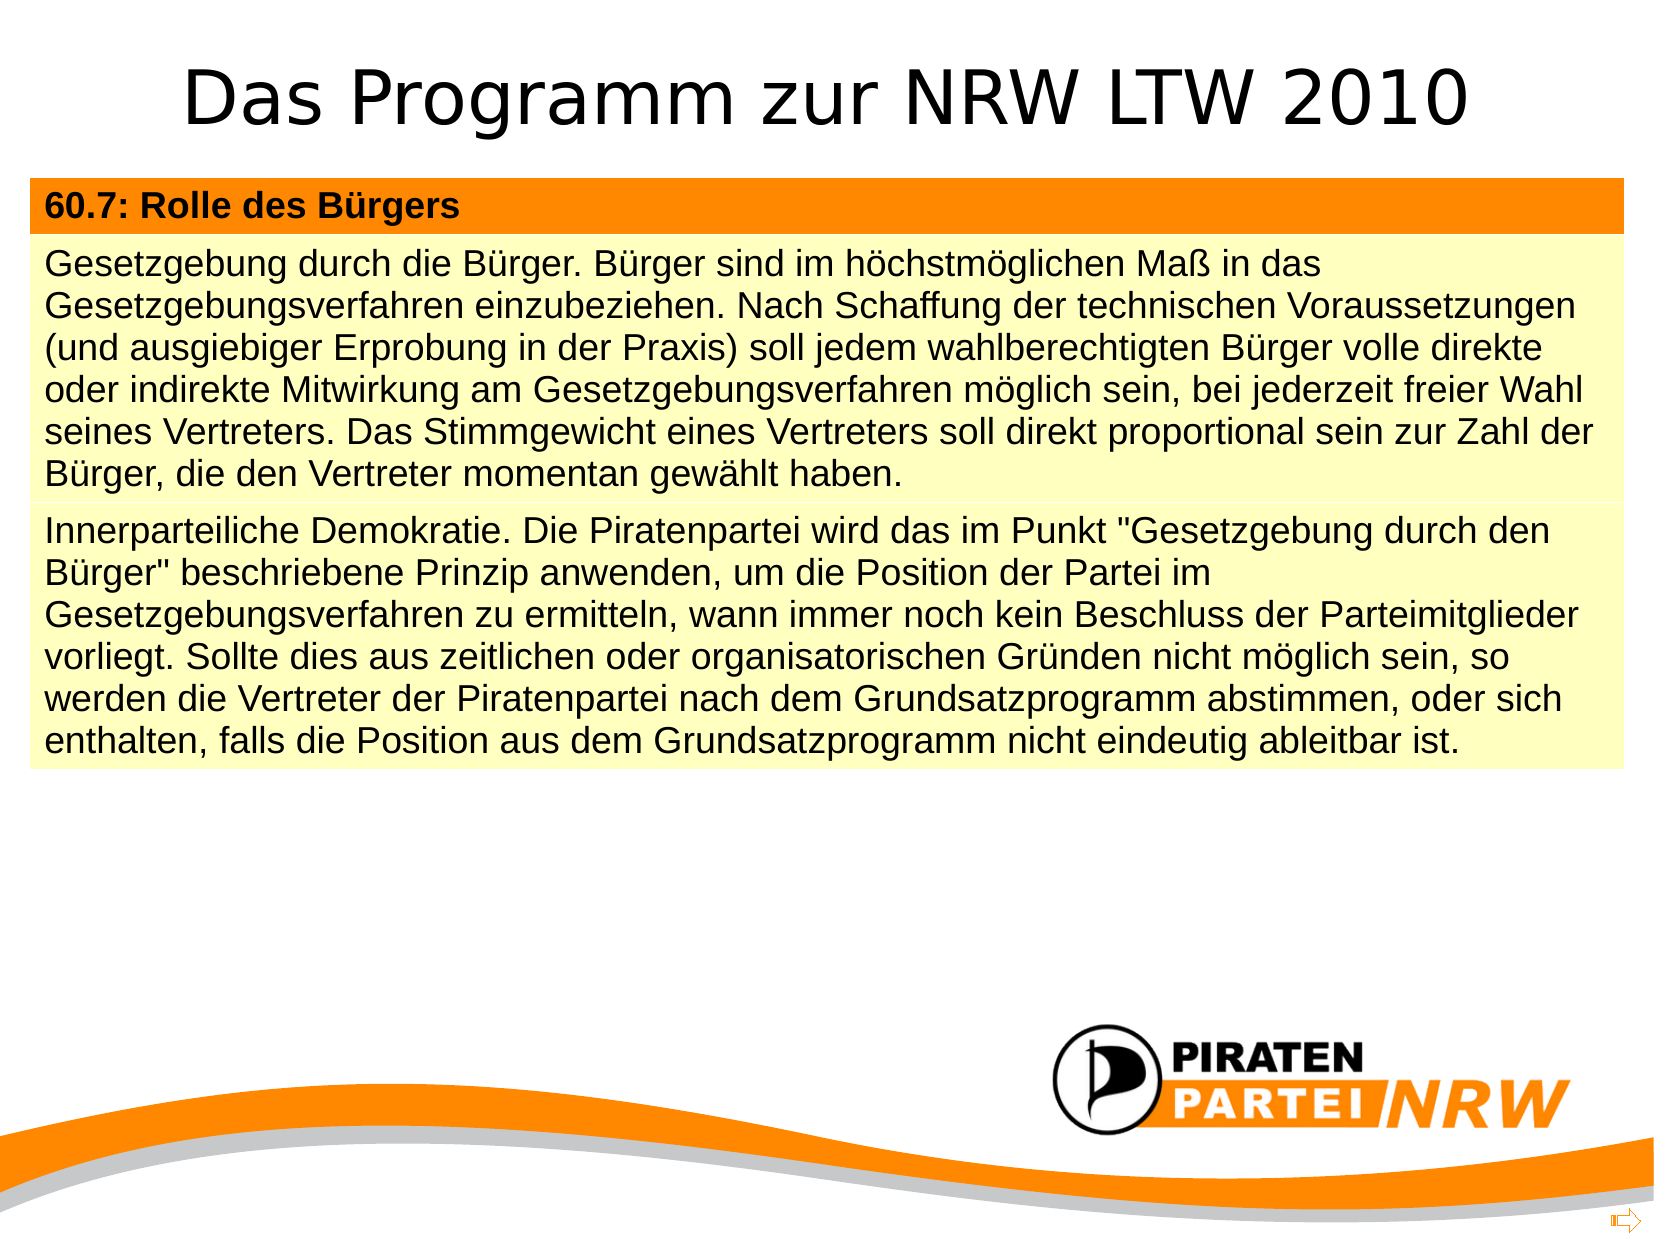

# Das Programm zur NRW LTW 2010
| 60.7: Rolle des Bürgers |
| --- |
| Gesetzgebung durch die Bürger. Bürger sind im höchstmöglichen Maß in das Gesetzgebungsverfahren einzubeziehen. Nach Schaffung der technischen Voraussetzungen (und ausgiebiger Erprobung in der Praxis) soll jedem wahlberechtigten Bürger volle direkte oder indirekte Mitwirkung am Gesetzgebungsverfahren möglich sein, bei jederzeit freier Wahl seines Vertreters. Das Stimmgewicht eines Vertreters soll direkt proportional sein zur Zahl der Bürger, die den Vertreter momentan gewählt haben. |
| Innerparteiliche Demokratie. Die Piratenpartei wird das im Punkt "Gesetzgebung durch den Bürger" beschriebene Prinzip anwenden, um die Position der Partei im Gesetzgebungsverfahren zu ermitteln, wann immer noch kein Beschluss der Parteimitglieder vorliegt. Sollte dies aus zeitlichen oder organisatorischen Gründen nicht möglich sein, so werden die Vertreter der Piratenpartei nach dem Grundsatzprogramm abstimmen, oder sich enthalten, falls die Position aus dem Grundsatzprogramm nicht eindeutig ableitbar ist. |